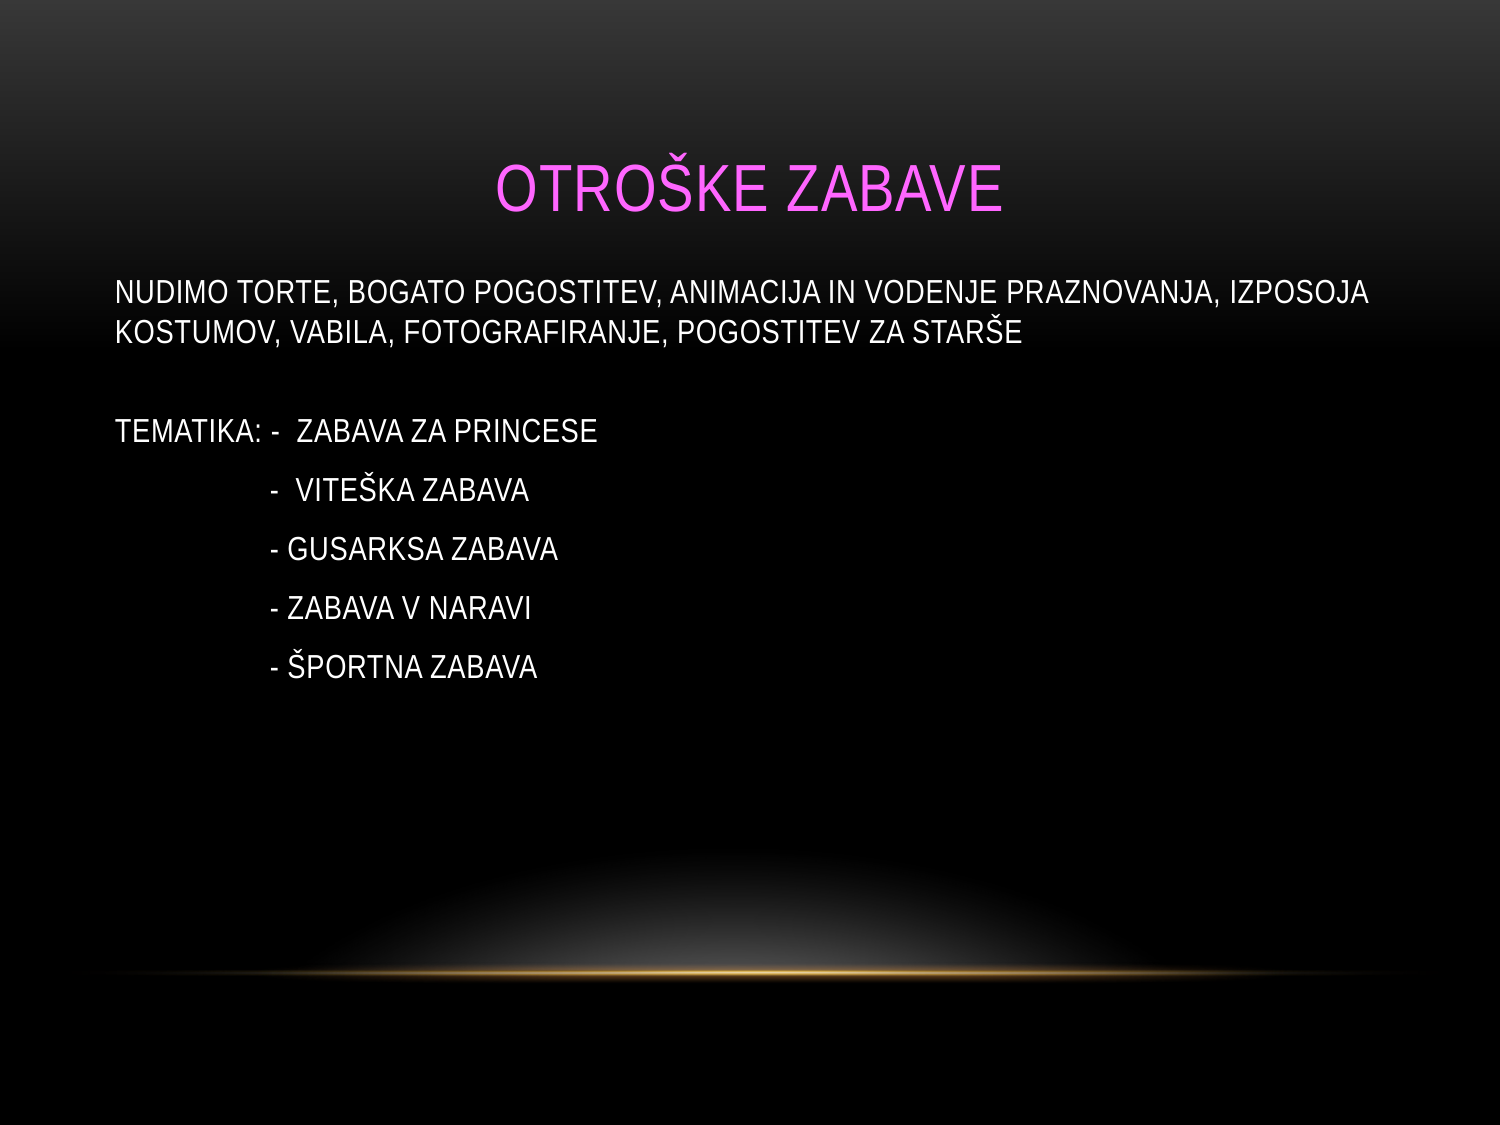

# OTROŠKE ZABAVE
NUDIMO TORTE, BOGATO POGOSTITEV, ANIMACIJA IN VODENJE PRAZNOVANJA, IZPOSOJA KOSTUMOV, VABILA, FOTOGRAFIRANJE, POGOSTITEV ZA STARŠE
TEMATIKA: - ZABAVA ZA PRINCESE
 - VITEŠKA ZABAVA
 - GUSARKSA ZABAVA
 - ZABAVA V NARAVI
 - ŠPORTNA ZABAVA